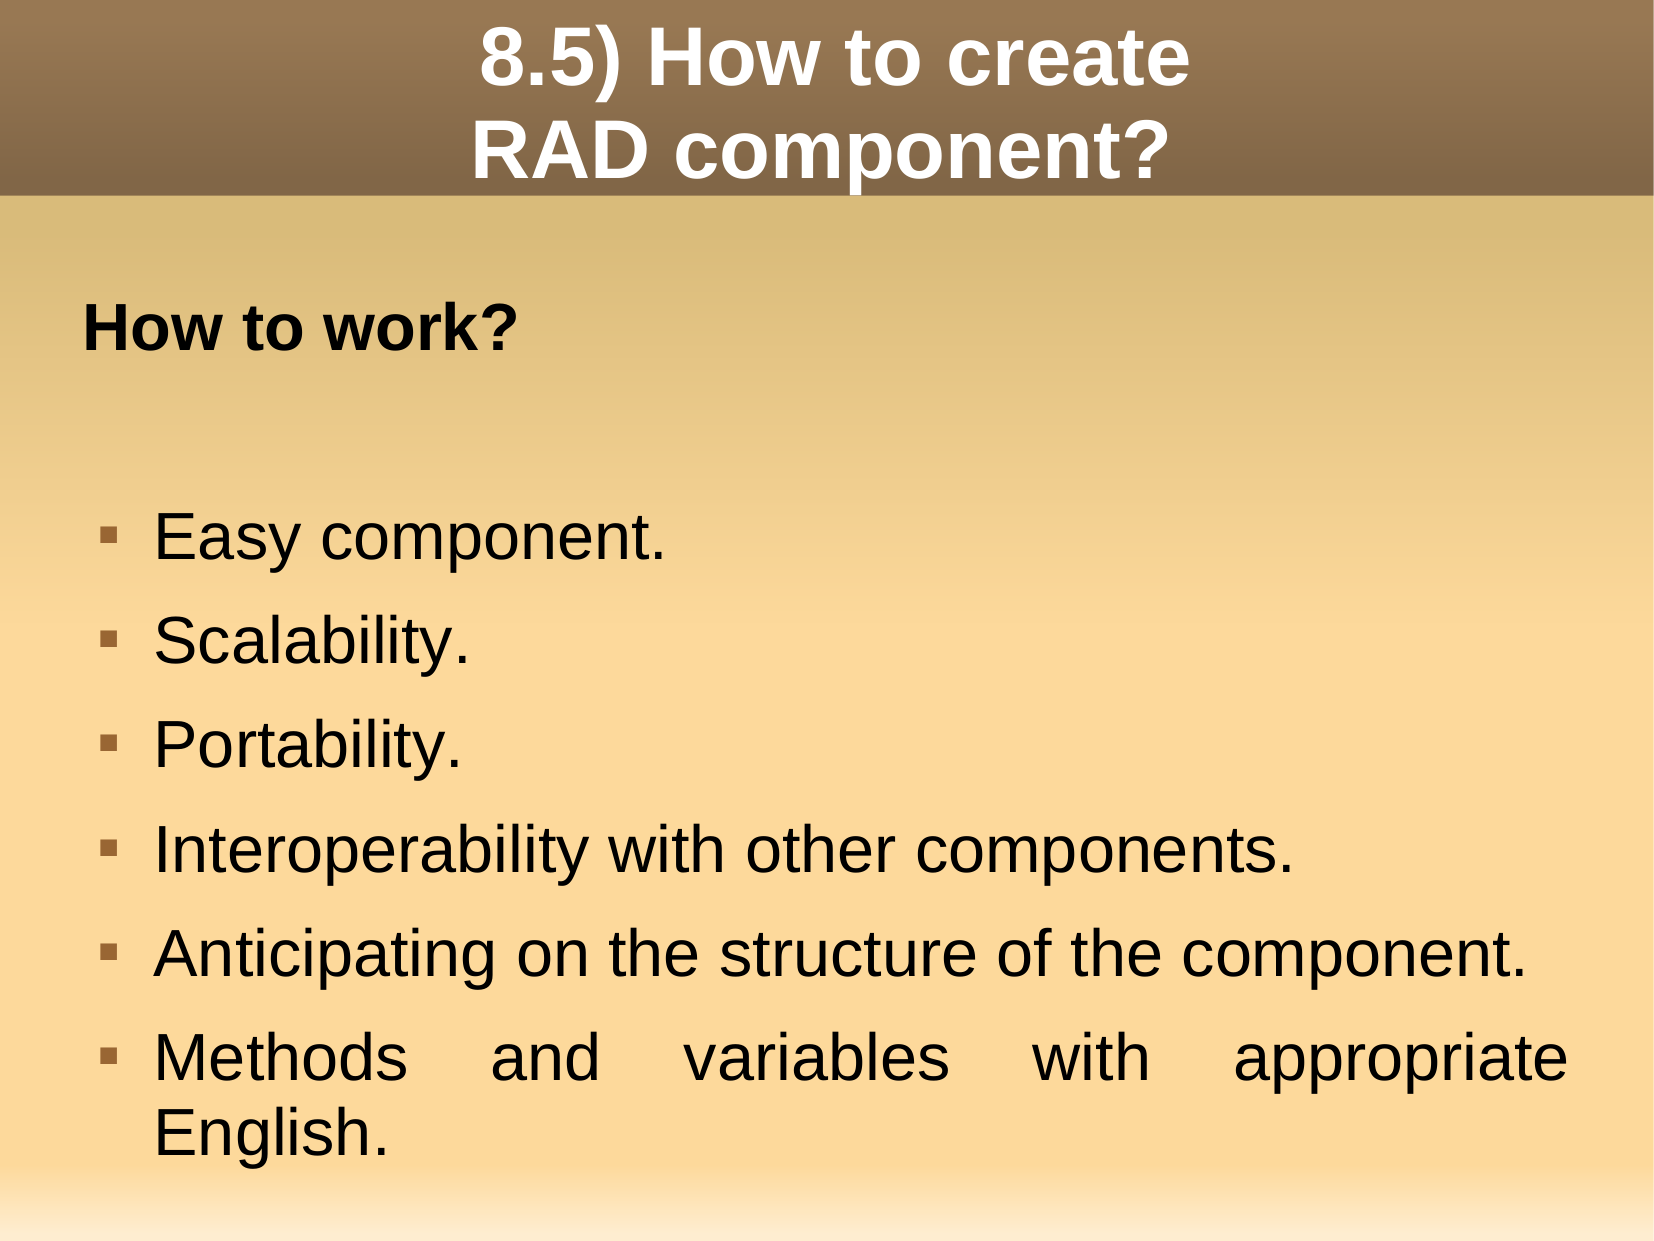

# 8.5) How to create RAD component?
How to work?
Easy component.
Scalability.
Portability.
Interoperability with other components.
Anticipating on the structure of the component.
Methods and variables with appropriate English.